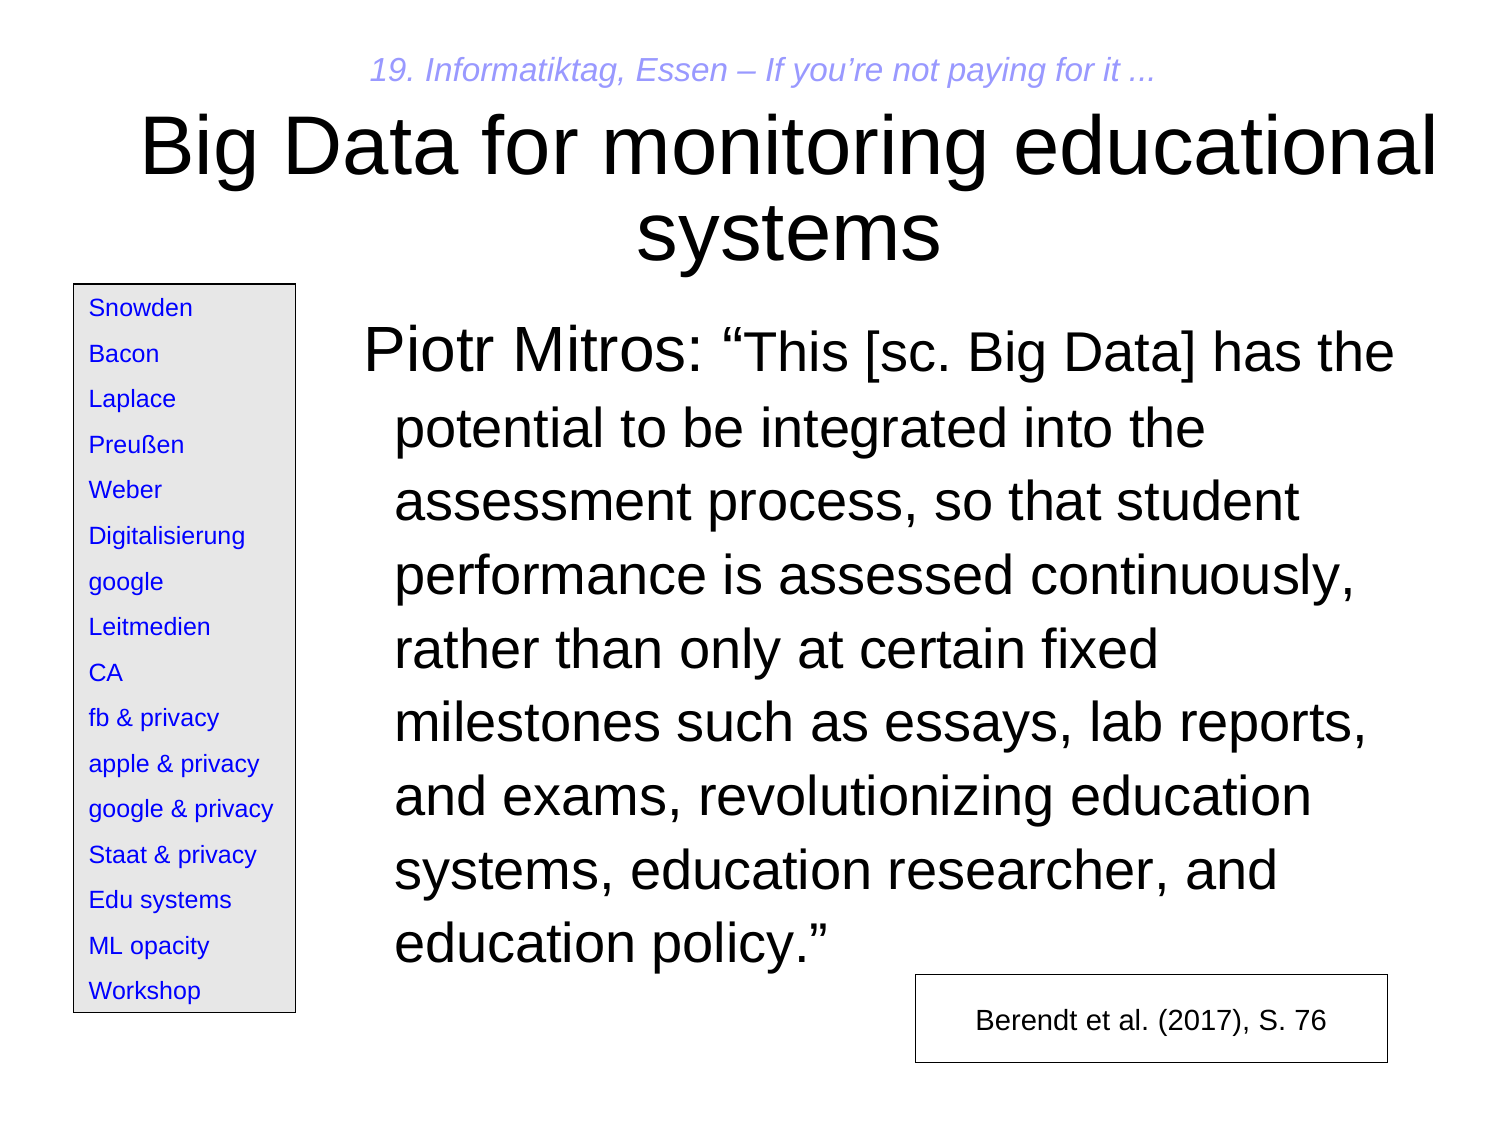

# Big Data for monitoring educational systems
Piotr Mitros: “This [sc. Big Data] has the potential to be integrated into the assessment process, so that student performance is assessed continuously, rather than only at certain fixed milestones such as essays, lab reports, and exams, revolutionizing education systems, education researcher, and education policy.”
Berendt et al. (2017), S. 76